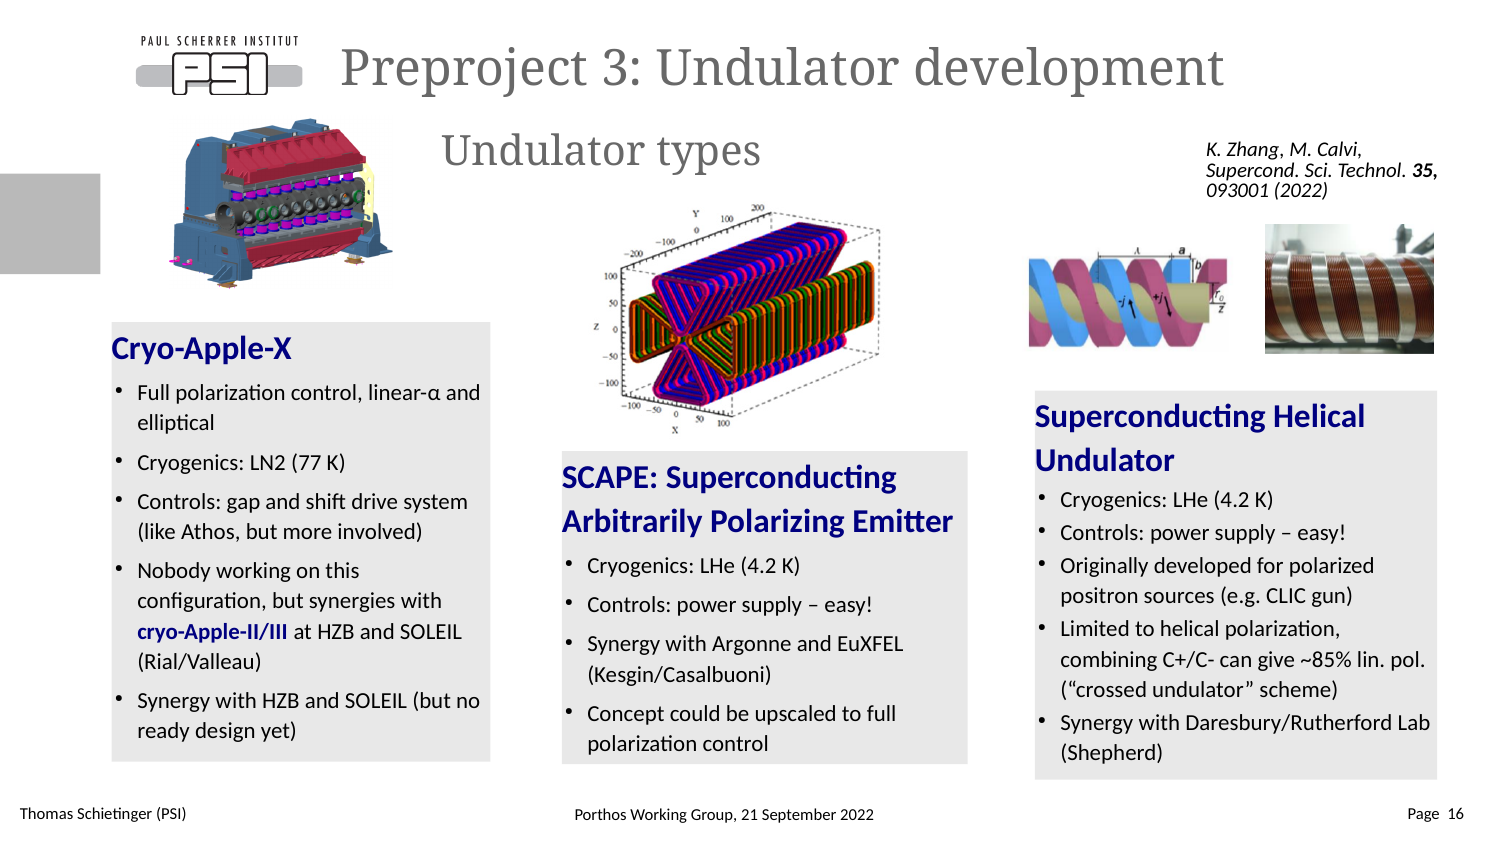

# Preproject 3: Undulator development
Undulator types
K. Zhang, M. Calvi, Supercond. Sci. Technol. 35, 093001 (2022)
Cryo-Apple-X
Full polarization control, linear-α and elliptical
Cryogenics: LN2 (77 K)
Controls: gap and shift drive system (like Athos, but more involved)
Nobody working on this configuration, but synergies with cryo-Apple-II/III at HZB and SOLEIL (Rial/Valleau)
Synergy with HZB and SOLEIL (but no ready design yet)
Superconducting Helical Undulator
Cryogenics: LHe (4.2 K)
Controls: power supply – easy!
Originally developed for polarized positron sources (e.g. CLIC gun)
Limited to helical polarization, combining C+/C- can give ~85% lin. pol. (“crossed undulator” scheme)
Synergy with Daresbury/Rutherford Lab (Shepherd)
SCAPE: Superconducting Arbitrarily Polarizing Emitter
Cryogenics: LHe (4.2 K)
Controls: power supply – easy!
Synergy with Argonne and EuXFEL (Kesgin/Casalbuoni)
Concept could be upscaled to full polarization control